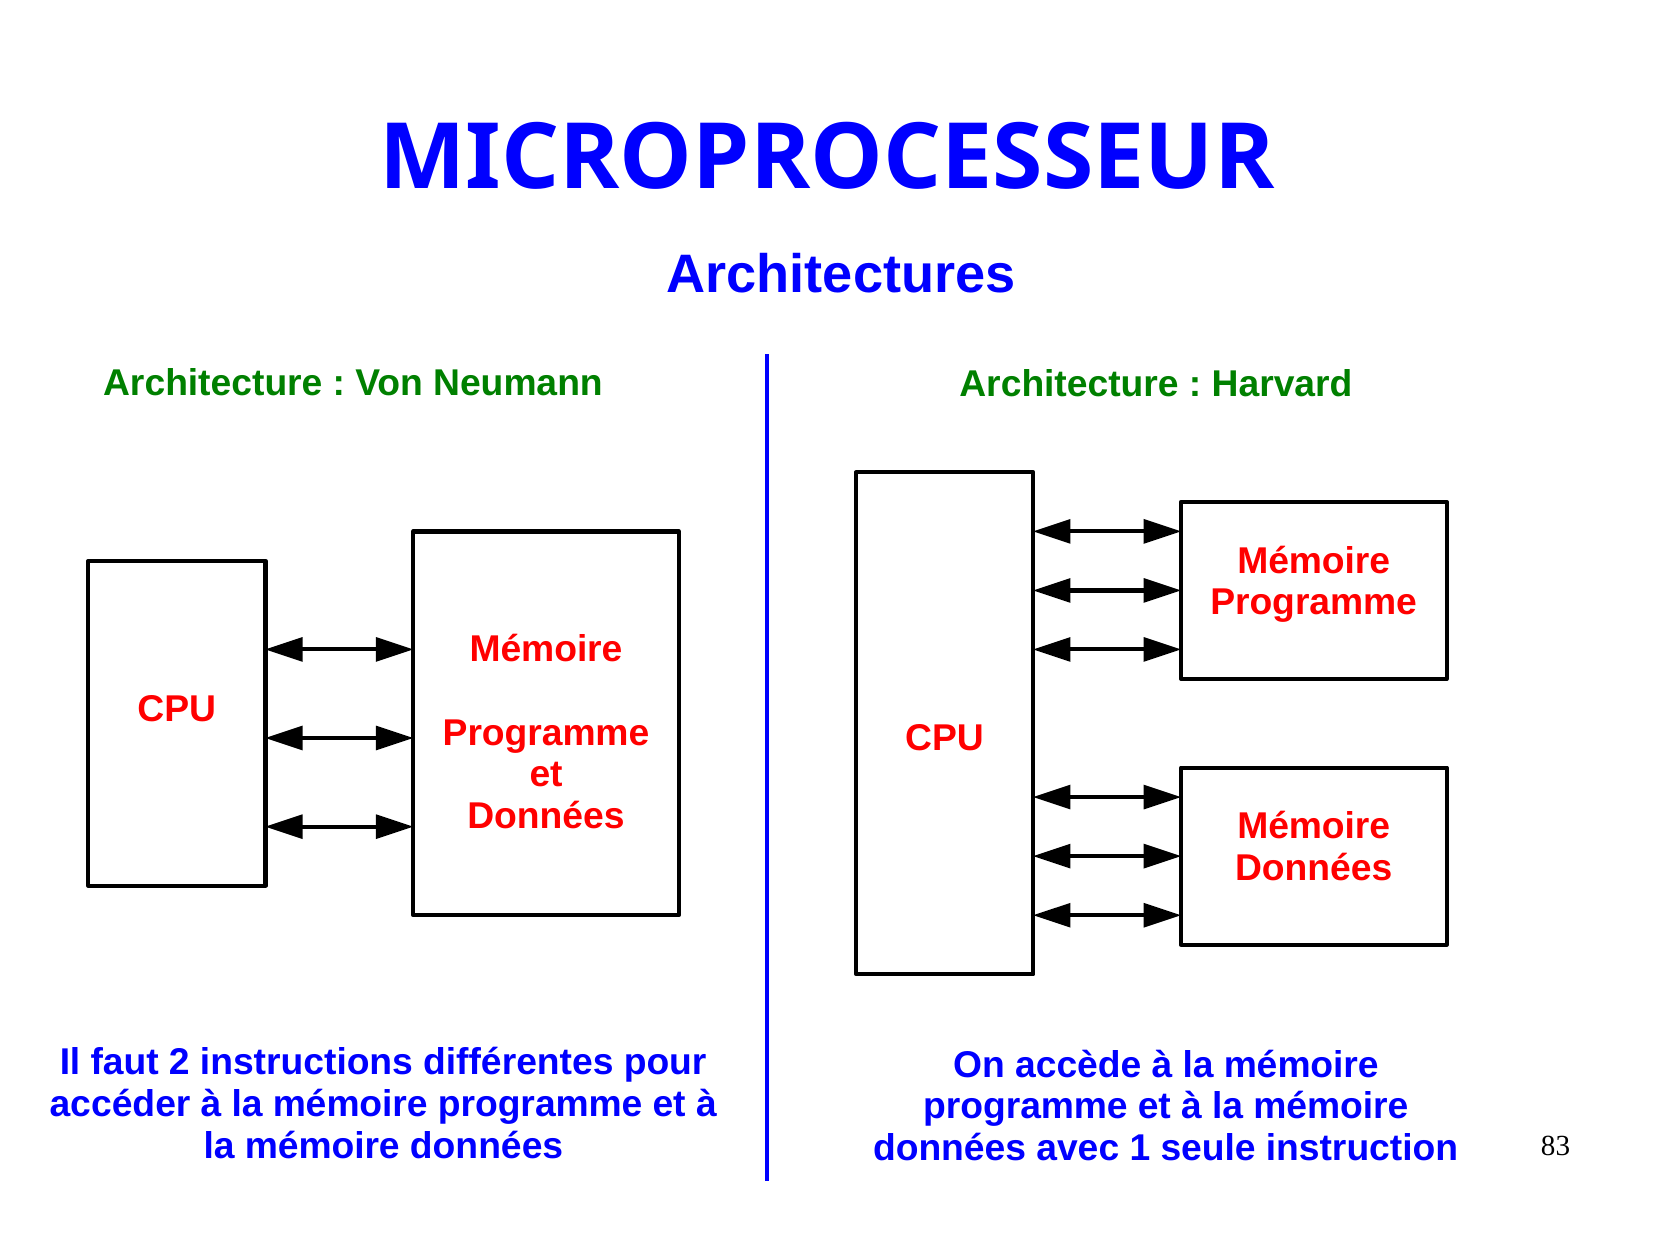

# MICROPROCESSEUR
Architectures
Architecture : Von Neumann
Architecture : Harvard
Mémoire
Programme
Mémoire
Programme
et
Données
CPU
CPU
Mémoire
Données
Il faut 2 instructions différentes pour accéder à la mémoire programme et à la mémoire données
On accède à la mémoire programme et à la mémoire données avec 1 seule instruction
83